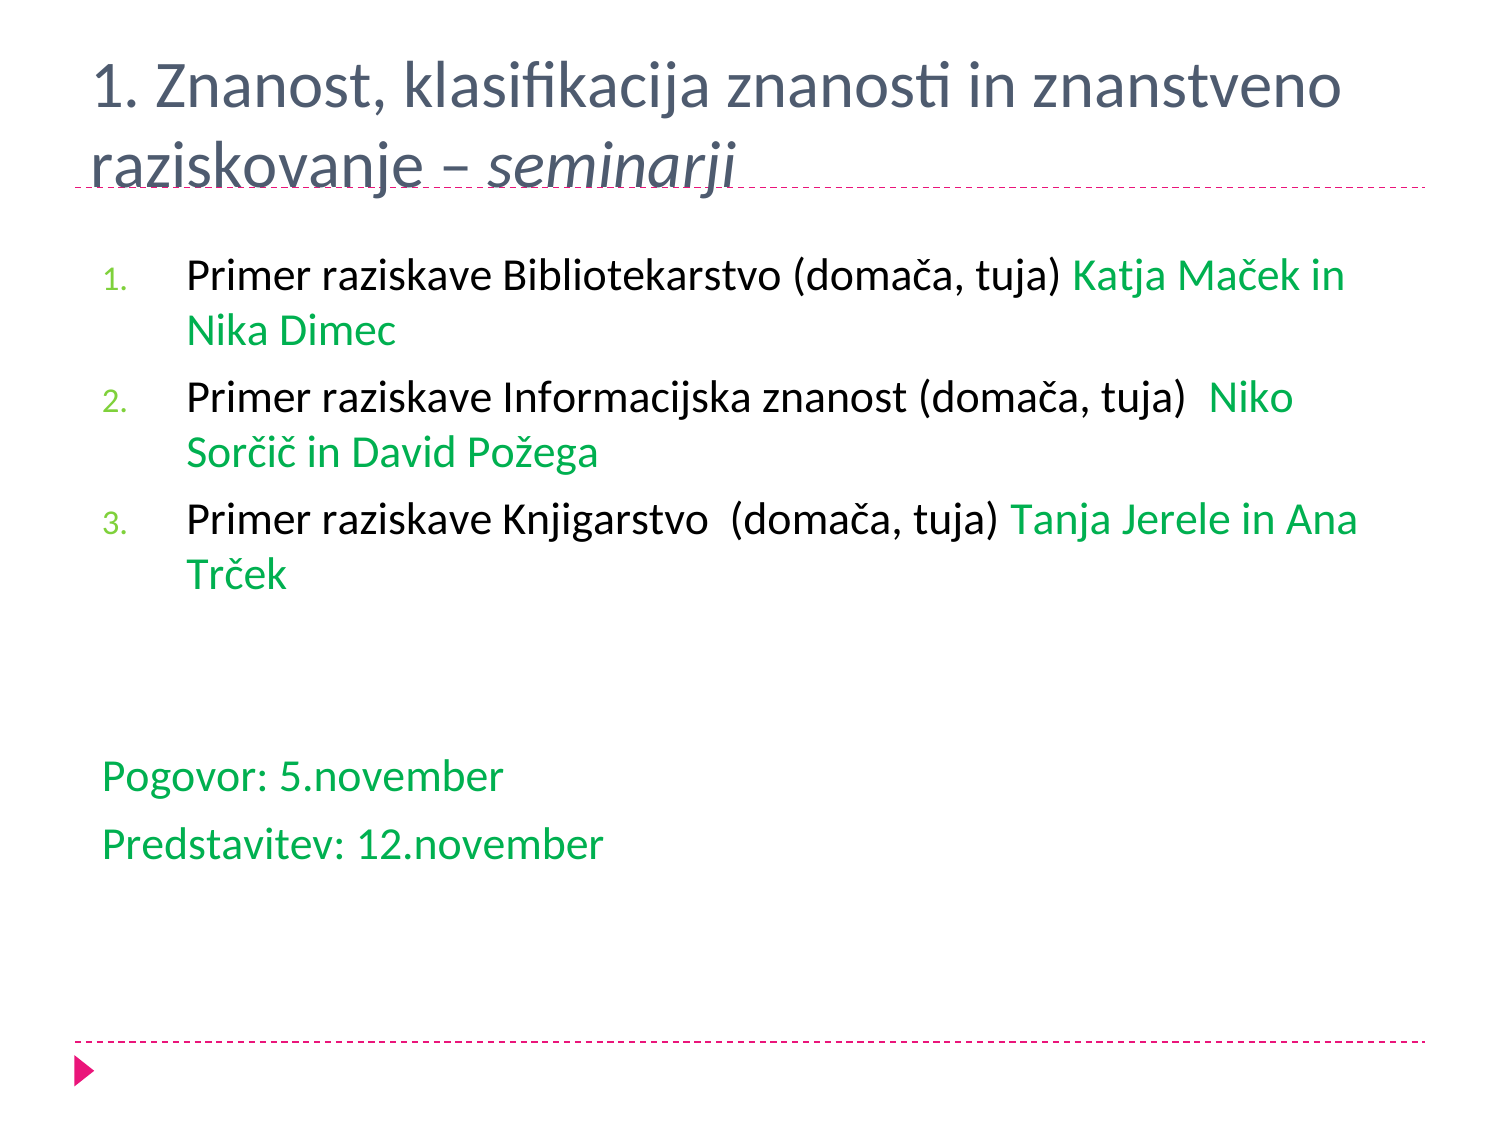

# 1. Znanost, klasifikacija znanosti in znanstveno raziskovanje – seminarji
Primer raziskave Bibliotekarstvo (domača, tuja) Katja Maček in Nika Dimec
Primer raziskave Informacijska znanost (domača, tuja) Niko Sorčič in David Požega
Primer raziskave Knjigarstvo (domača, tuja) Tanja Jerele in Ana Trček
Pogovor: 5.november
Predstavitev: 12.november